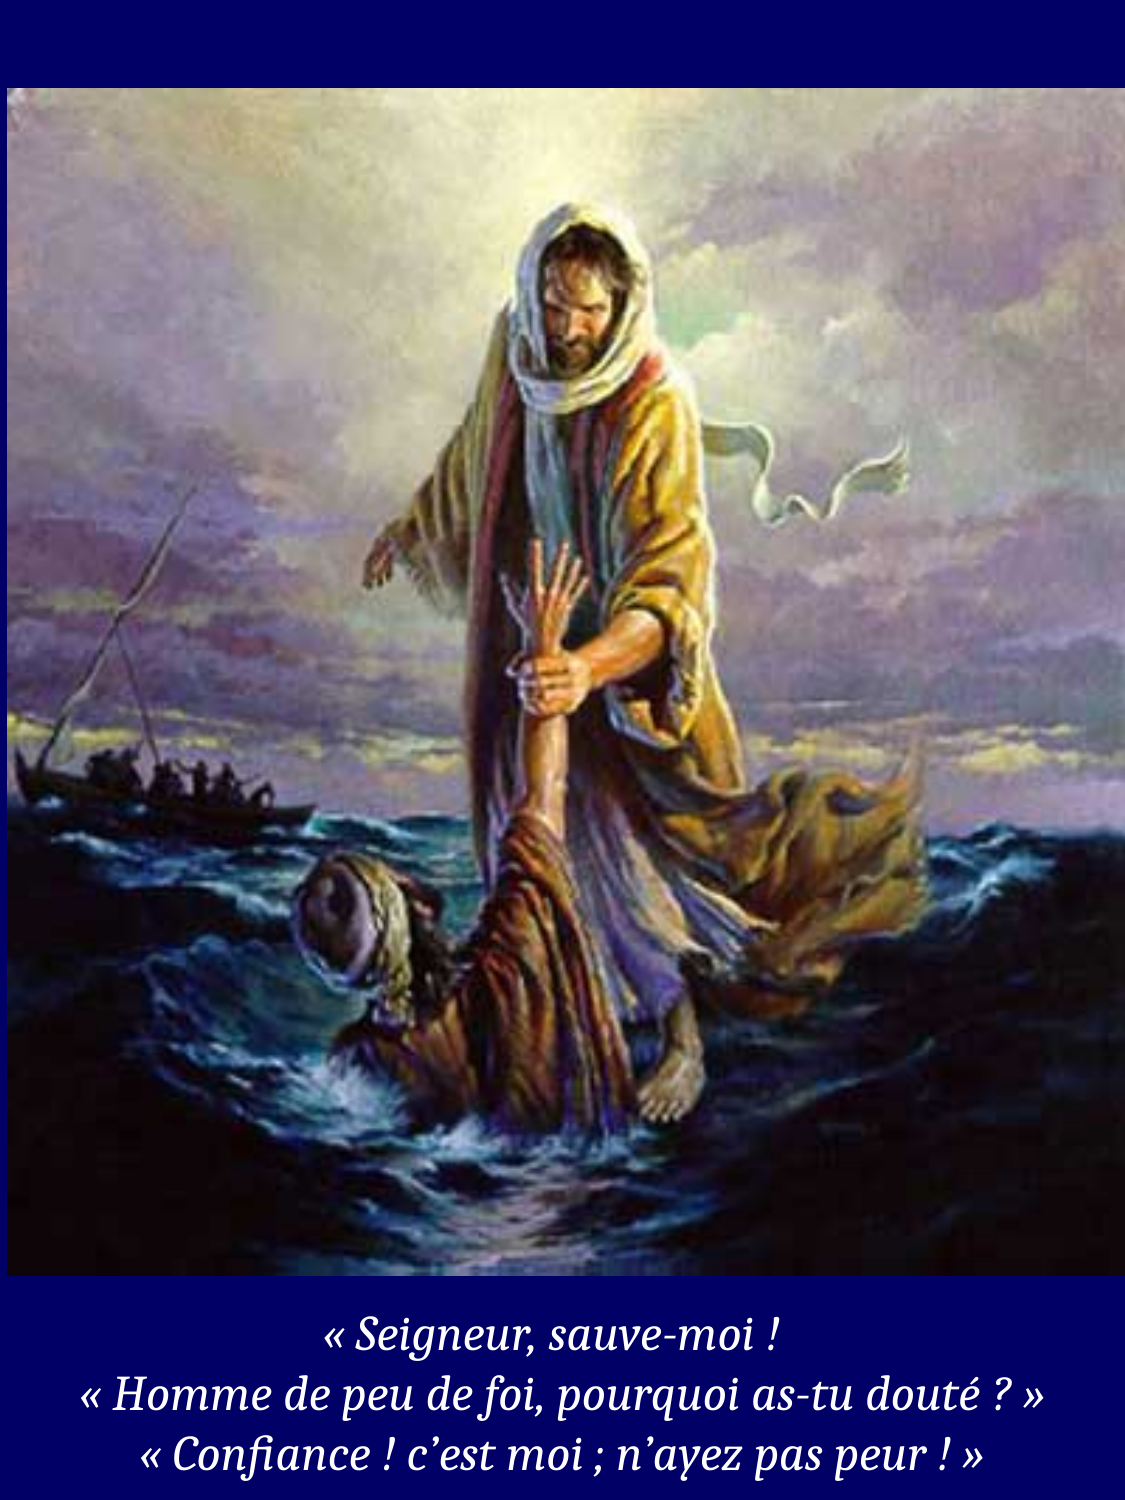

« Seigneur, sauve-moi !
« Homme de peu de foi, pourquoi as-tu douté ? »
« Confiance ! c’est moi ; n’ayez pas peur ! »